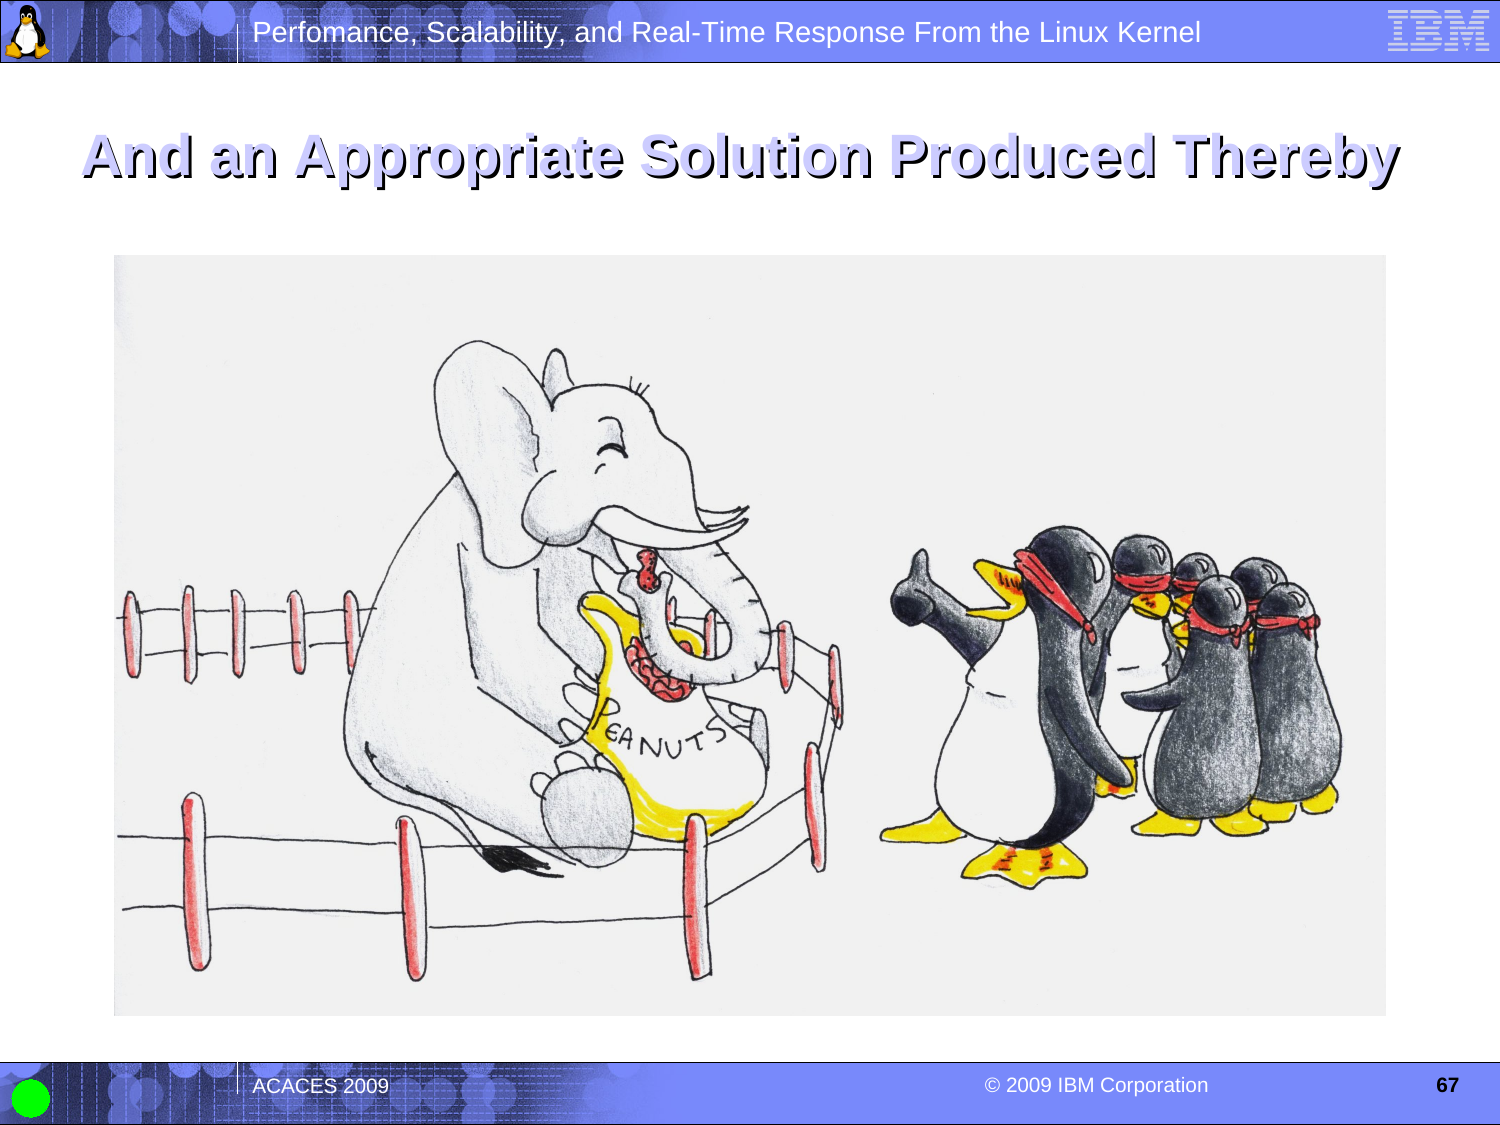

# And an Appropriate Solution Produced Thereby
67